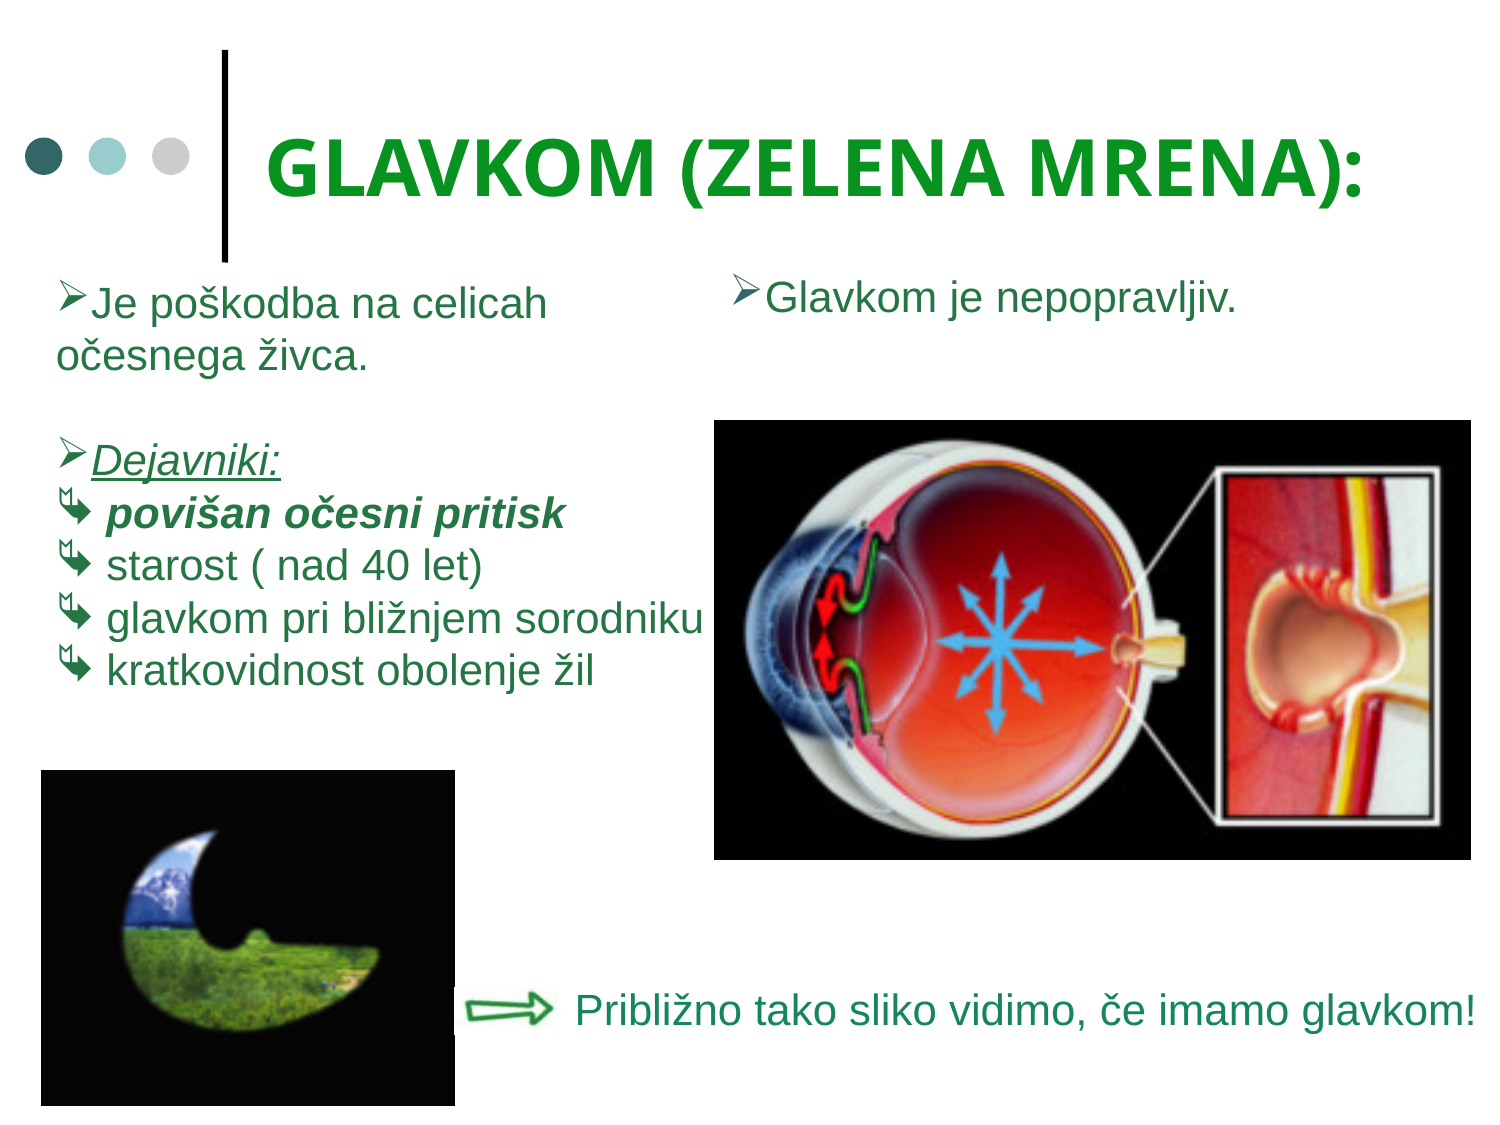

# GLAVKOM (ZELENA MRENA):
Je poškodba na celicah
očesnega živca.
Dejavniki:
 povišan očesni pritisk
 starost ( nad 40 let)
 glavkom pri bližnjem sorodniku
 kratkovidnost obolenje žil
Glavkom je nepopravljiv.
 Približno tako sliko vidimo, če imamo glavkom!